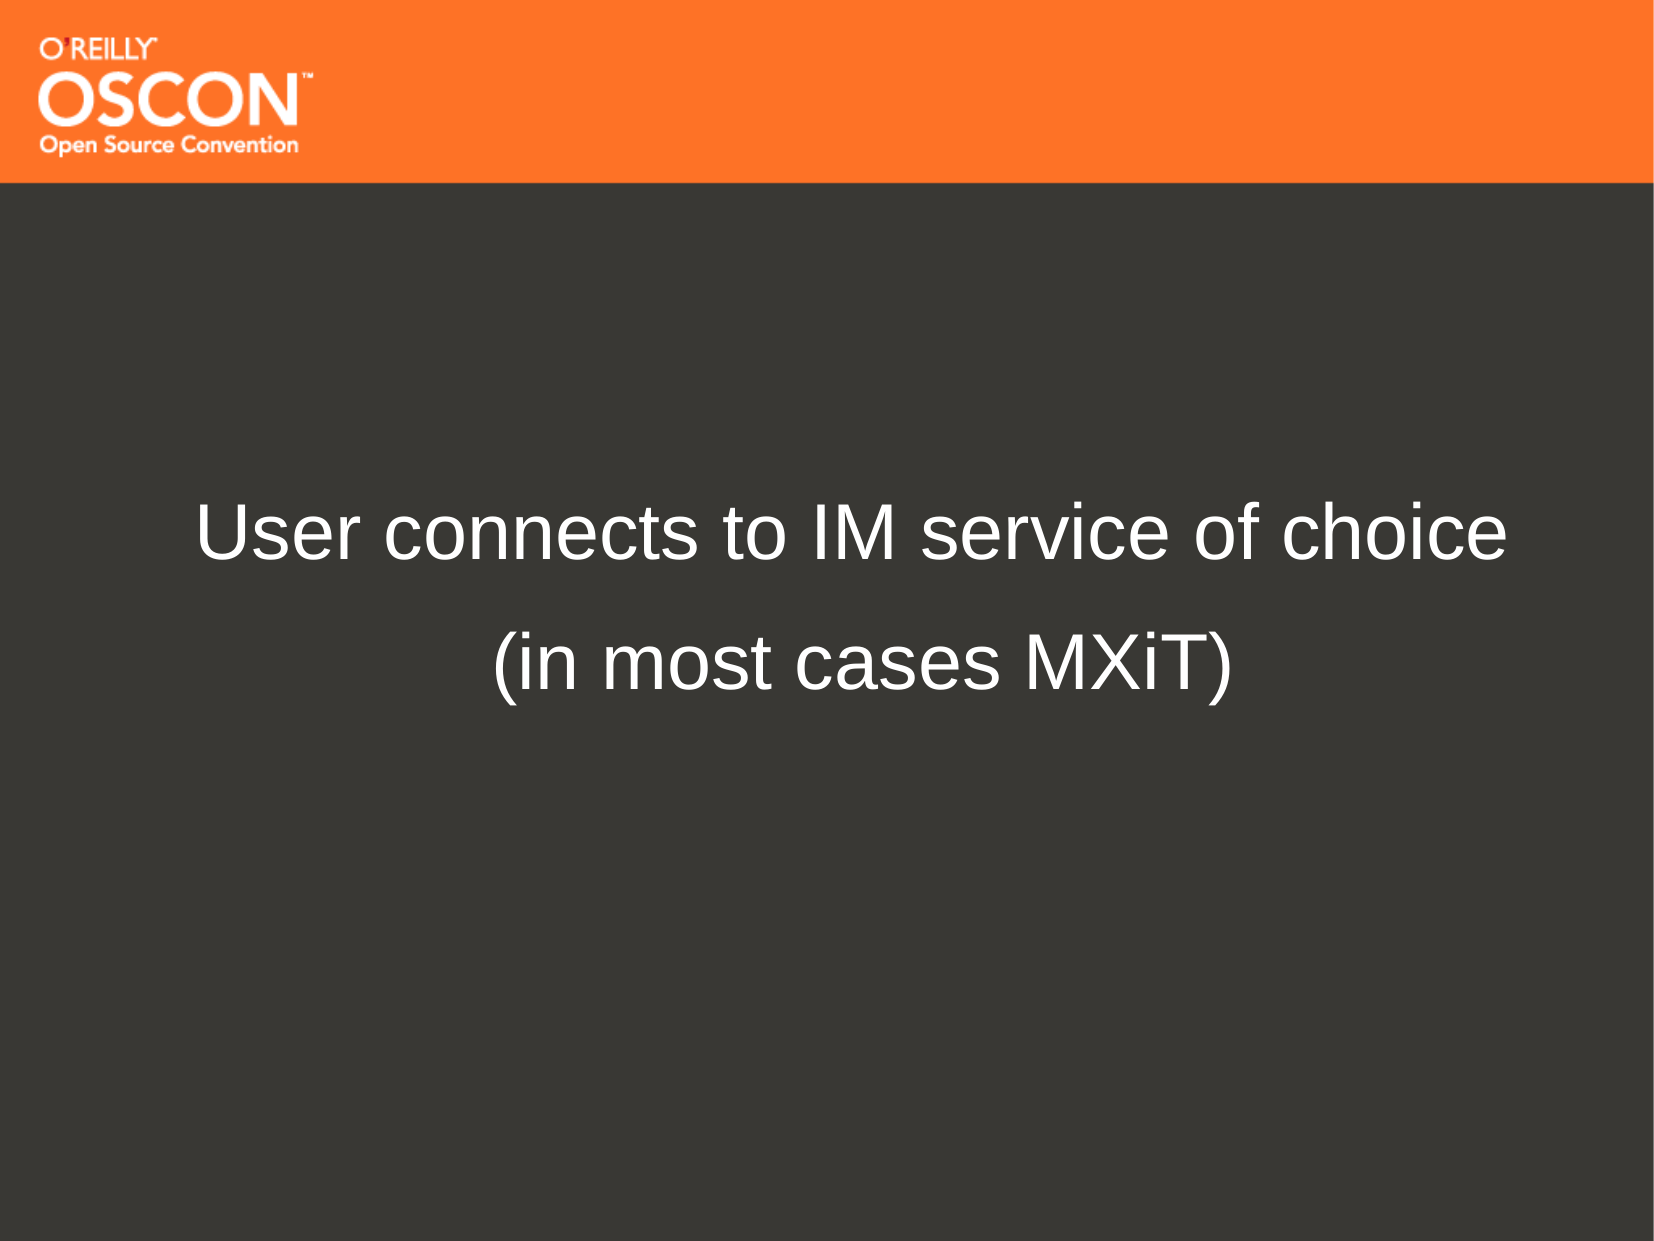

#
User connects to IM service of choice
(in most cases MXiT)